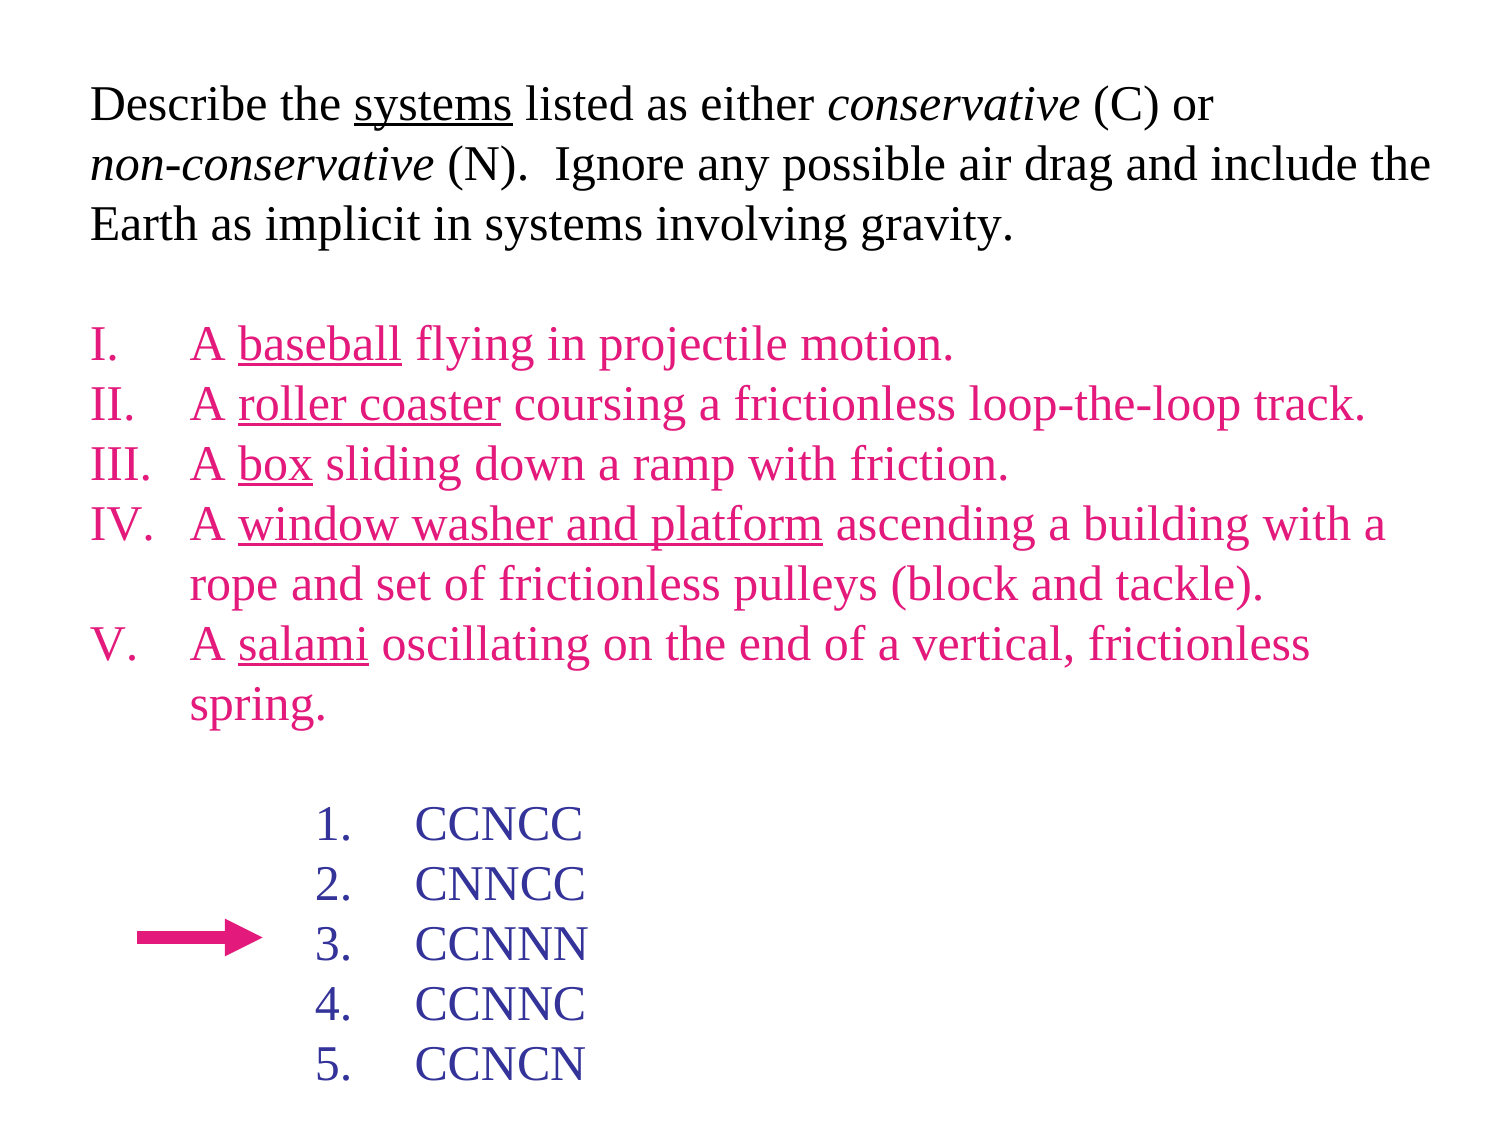

Describe the systems listed as either conservative (C) or
non-conservative (N). Ignore any possible air drag and include the
Earth as implicit in systems involving gravity.
A baseball flying in projectile motion.
A roller coaster coursing a frictionless loop-the-loop track.
A box sliding down a ramp with friction.
A window washer and platform ascending a building with a rope and set of frictionless pulleys (block and tackle).
A salami oscillating on the end of a vertical, frictionless spring.
CCNCC
CNNCC
CCNNN
CCNNC
CCNCN